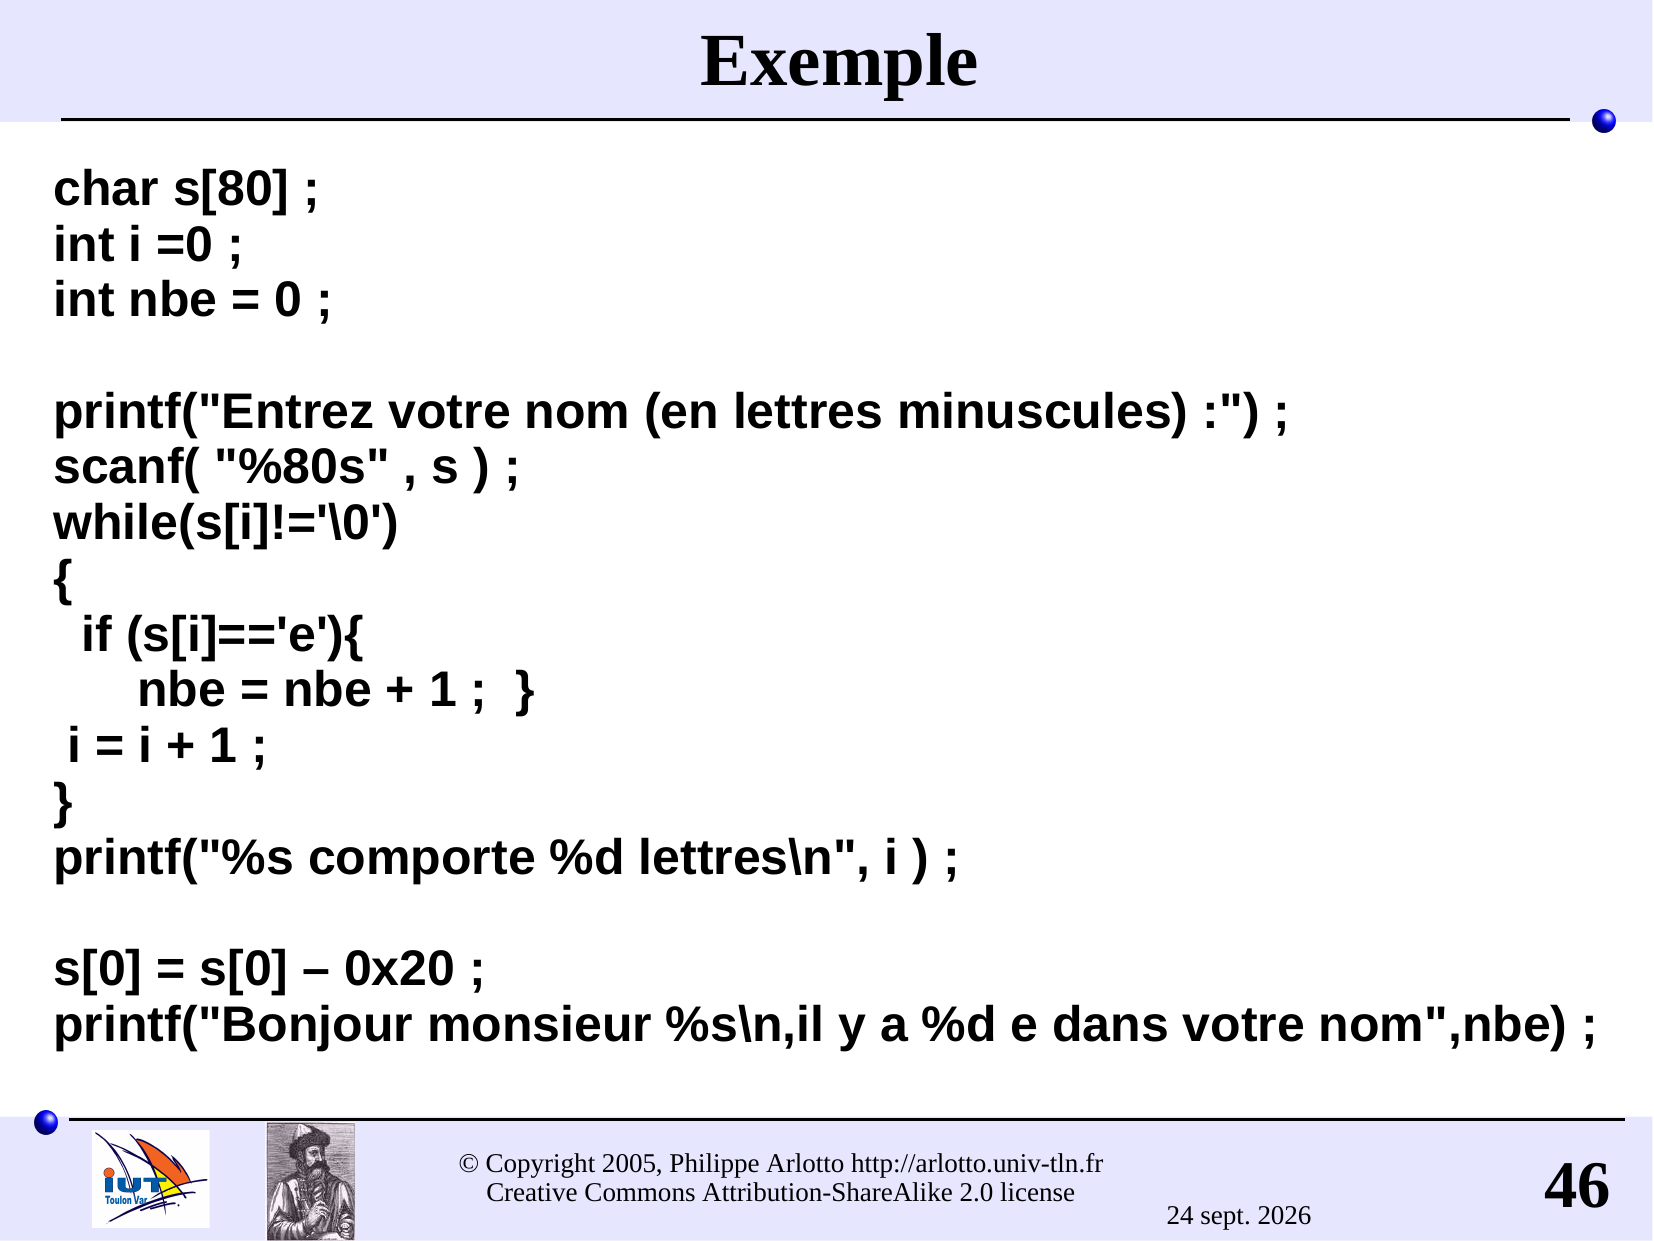

# Exemple
char s[80] ;
int i =0 ;
int nbe = 0 ;
printf("Entrez votre nom (en lettres minuscules) :") ;
scanf( "%80s" , s ) ;
while(s[i]!='\0')
{
 if (s[i]=='e'){
 nbe = nbe + 1 ; }
 i = i + 1 ;
}
printf("%s comporte %d lettres\n", i ) ;
s[0] = s[0] – 0x20 ;
printf("Bonjour monsieur %s\n,il y a %d e dans votre nom",nbe) ;